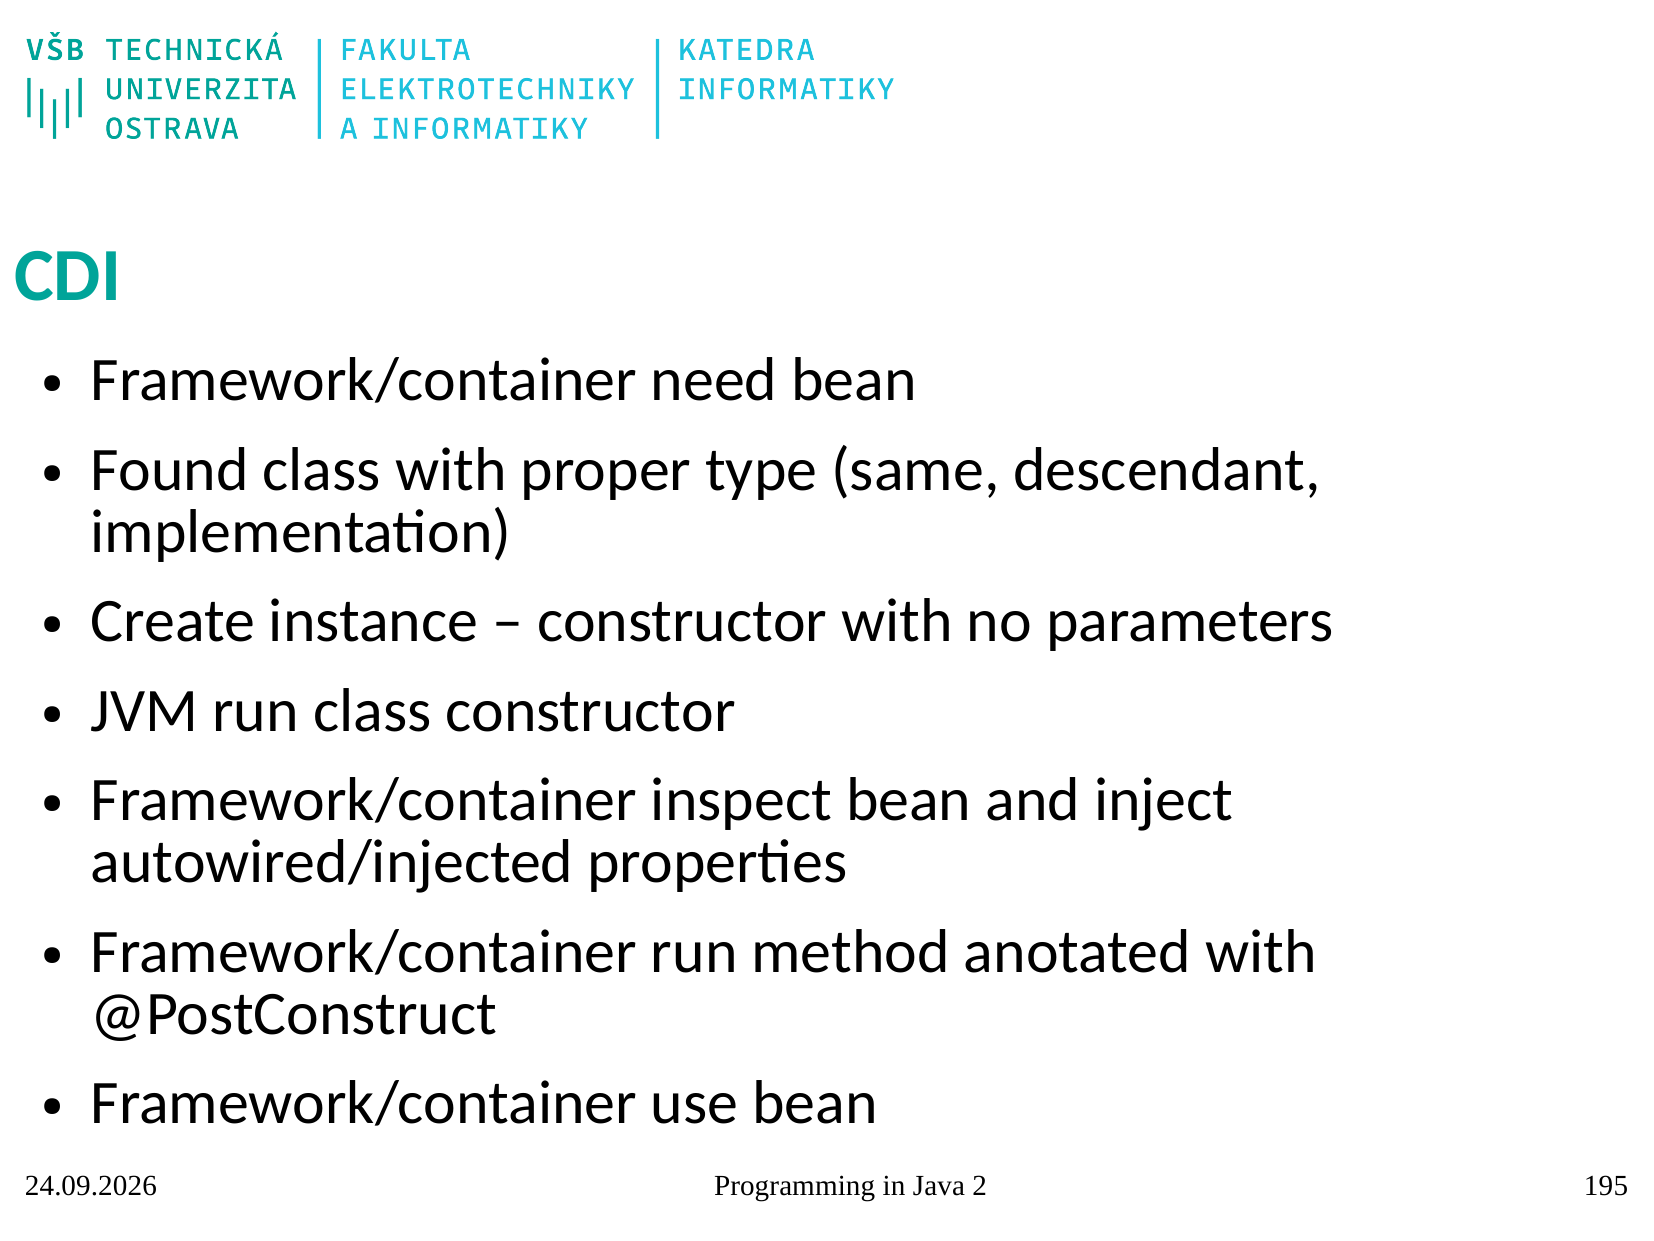

# CDI
Framework/container need bean
Found class with proper type (same, descendant, implementation)
Create instance – constructor with no parameters
JVM run class constructor
Framework/container inspect bean and inject autowired/injected properties
Framework/container run method anotated with @PostConstruct
Framework/container use bean
Programming in Java 2
195